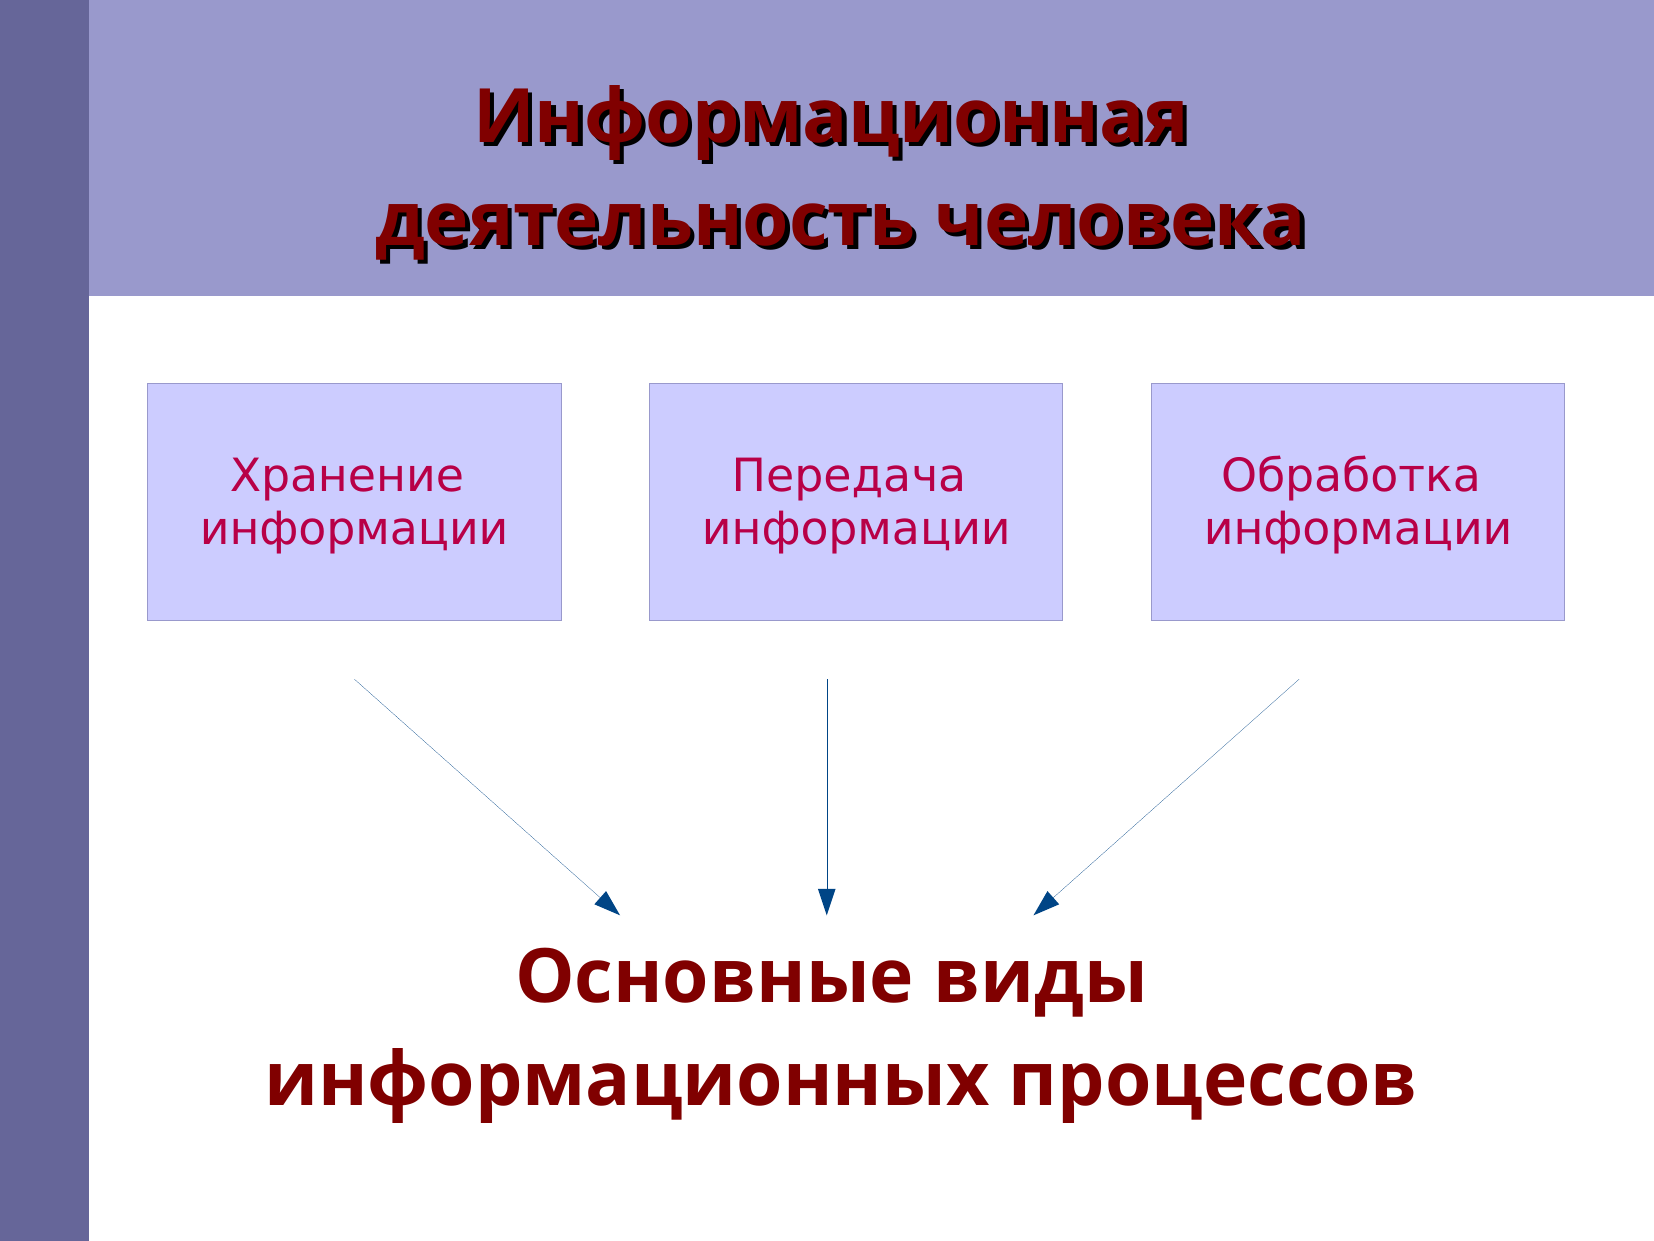

Информационная
деятельность человека
Хранение
информации
Передача
информации
Обработка
информации
Основные виды
информационных процессов